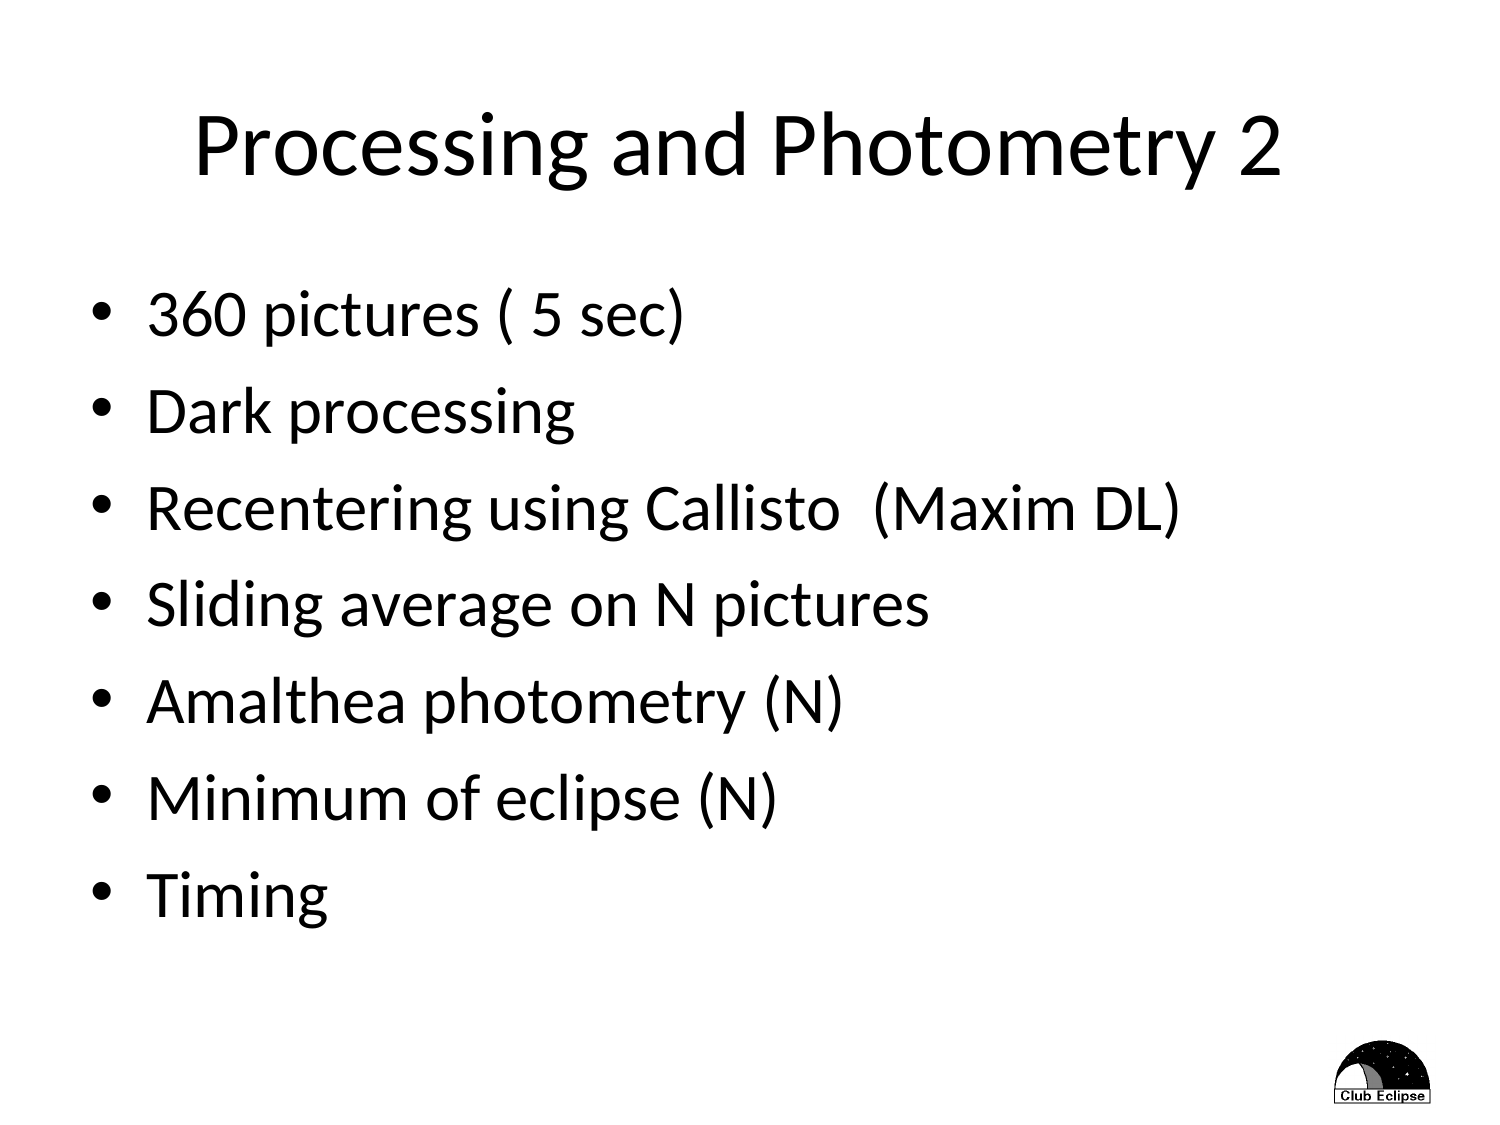

# Processing and Photometry 2
360 pictures ( 5 sec)
Dark processing
Recentering using Callisto (Maxim DL)
Sliding average on N pictures
Amalthea photometry (N)
Minimum of eclipse (N)
Timing